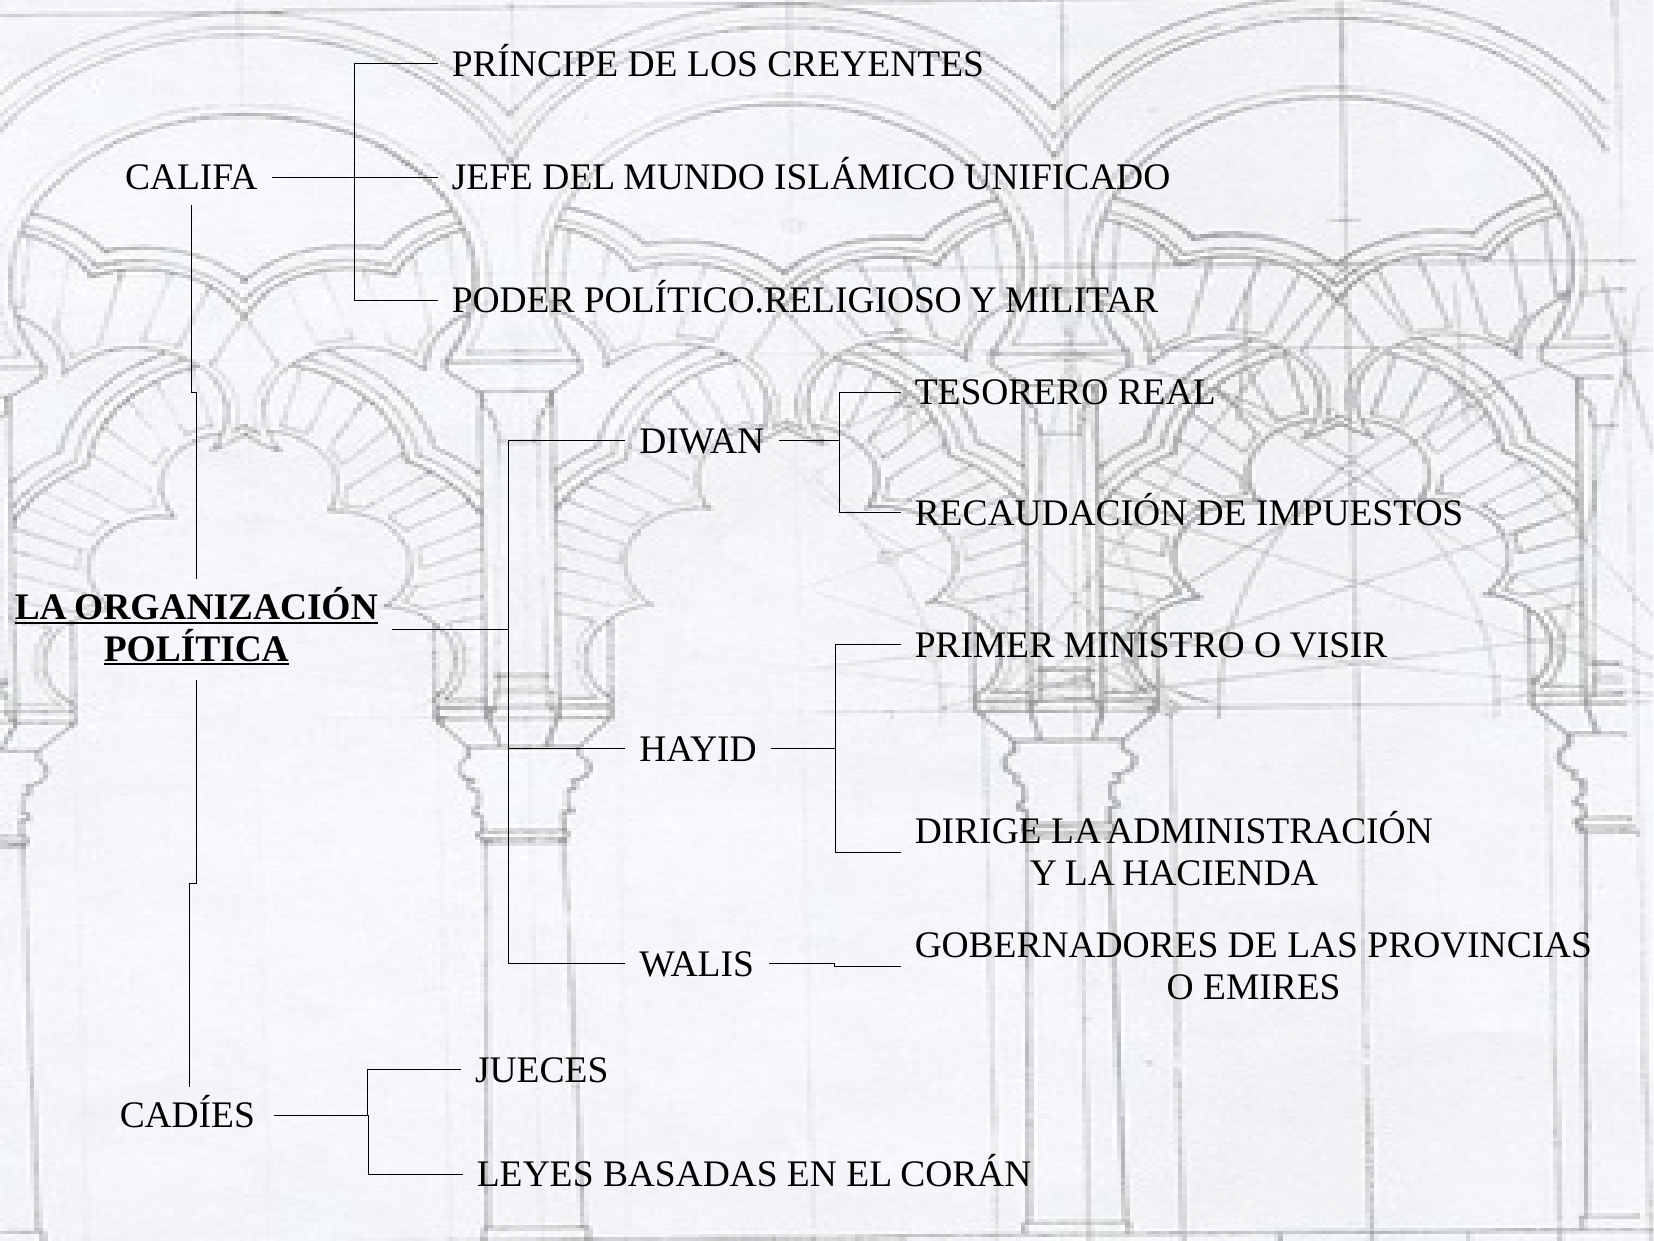

PRÍNCIPE DE LOS CREYENTES
CALIFA
JEFE DEL MUNDO ISLÁMICO UNIFICADO
PODER POLÍTICO.RELIGIOSO Y MILITAR
TESORERO REAL
DIWAN
RECAUDACIÓN DE IMPUESTOS
LA ORGANIZACIÓN
POLÍTICA
PRIMER MINISTRO O VISIR
HAYID
DIRIGE LA ADMINISTRACIÓN
Y LA HACIENDA
GOBERNADORES DE LAS PROVINCIAS
O EMIRES
WALIS
JUECES
CADÍES
LEYES BASADAS EN EL CORÁN